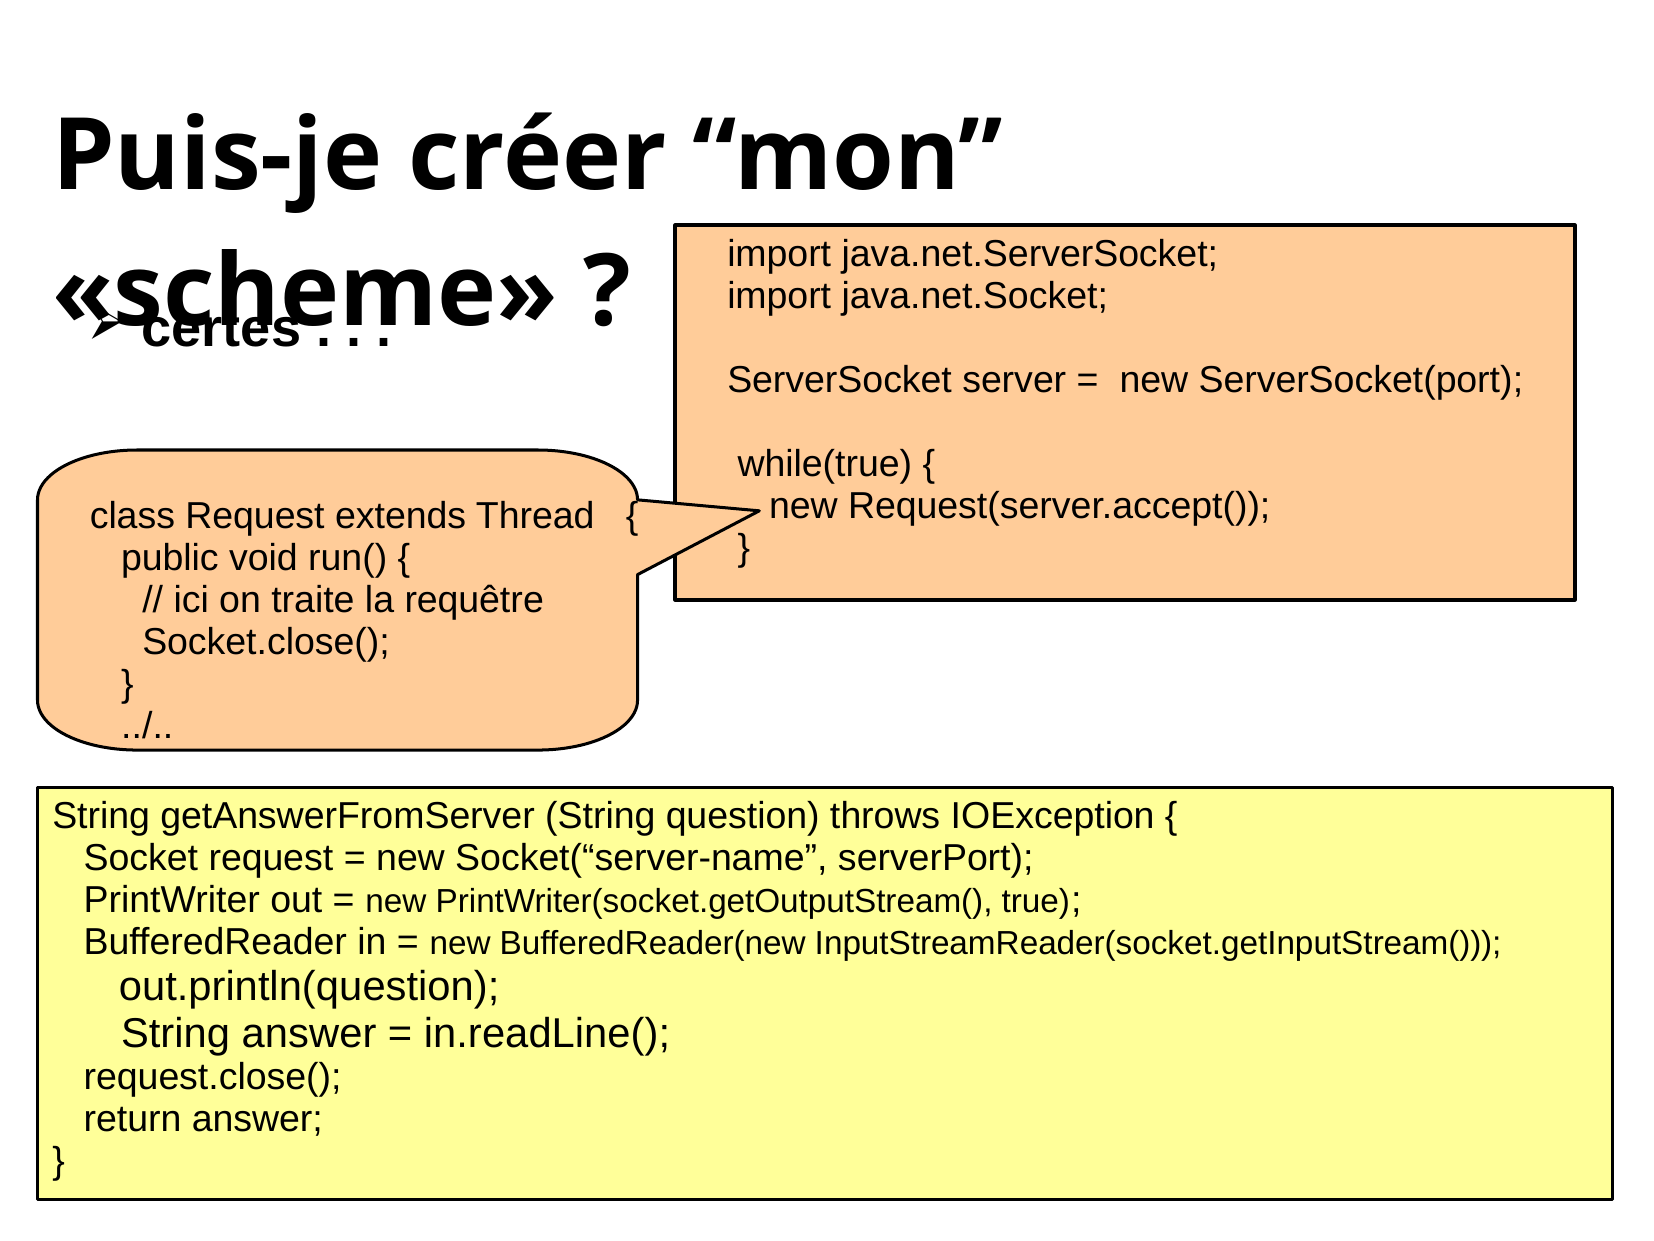

Puis-je créer “mon” «scheme» ?
 certes . . .
import java.net.ServerSocket;
import java.net.Socket;
ServerSocket server = new ServerSocket(port);
 while(true) {
 new Request(server.accept());
 }
class Request extends Thread {
 public void run() {
 // ici on traite la requêtre
 Socket.close();
 }
 ../..
String getAnswerFromServer (String question) throws IOException {
 Socket request = new Socket(“server-name”, serverPort);
 PrintWriter out = new PrintWriter(socket.getOutputStream(), true);
 BufferedReader in = new BufferedReader(new InputStreamReader(socket.getInputStream()));
 out.println(question);
 String answer = in.readLine();
 request.close();
 return answer;
}